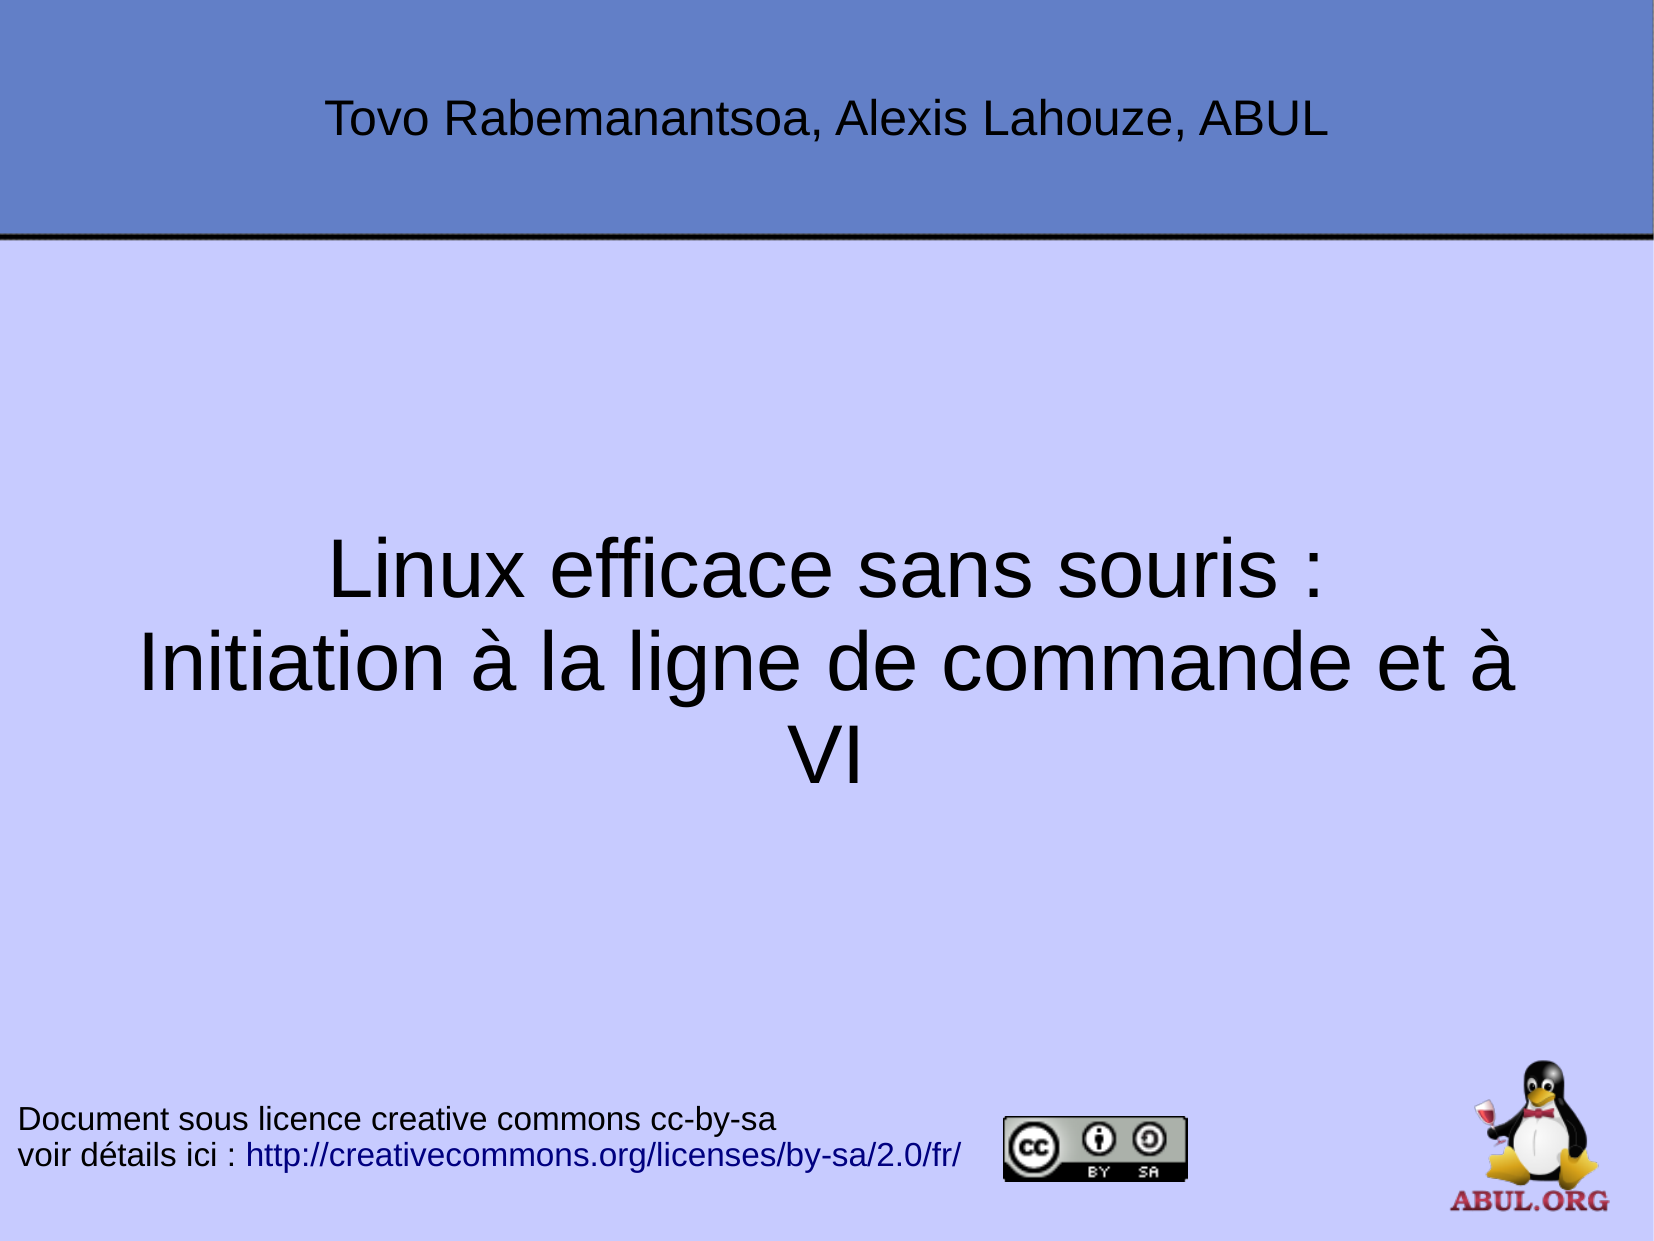

# Tovo Rabemanantsoa, Alexis Lahouze, ABUL
Linux efficace sans souris :
Initiation à la ligne de commande et à VI
Document sous licence creative commons cc-by-sa
voir détails ici : http://creativecommons.org/licenses/by-sa/2.0/fr/